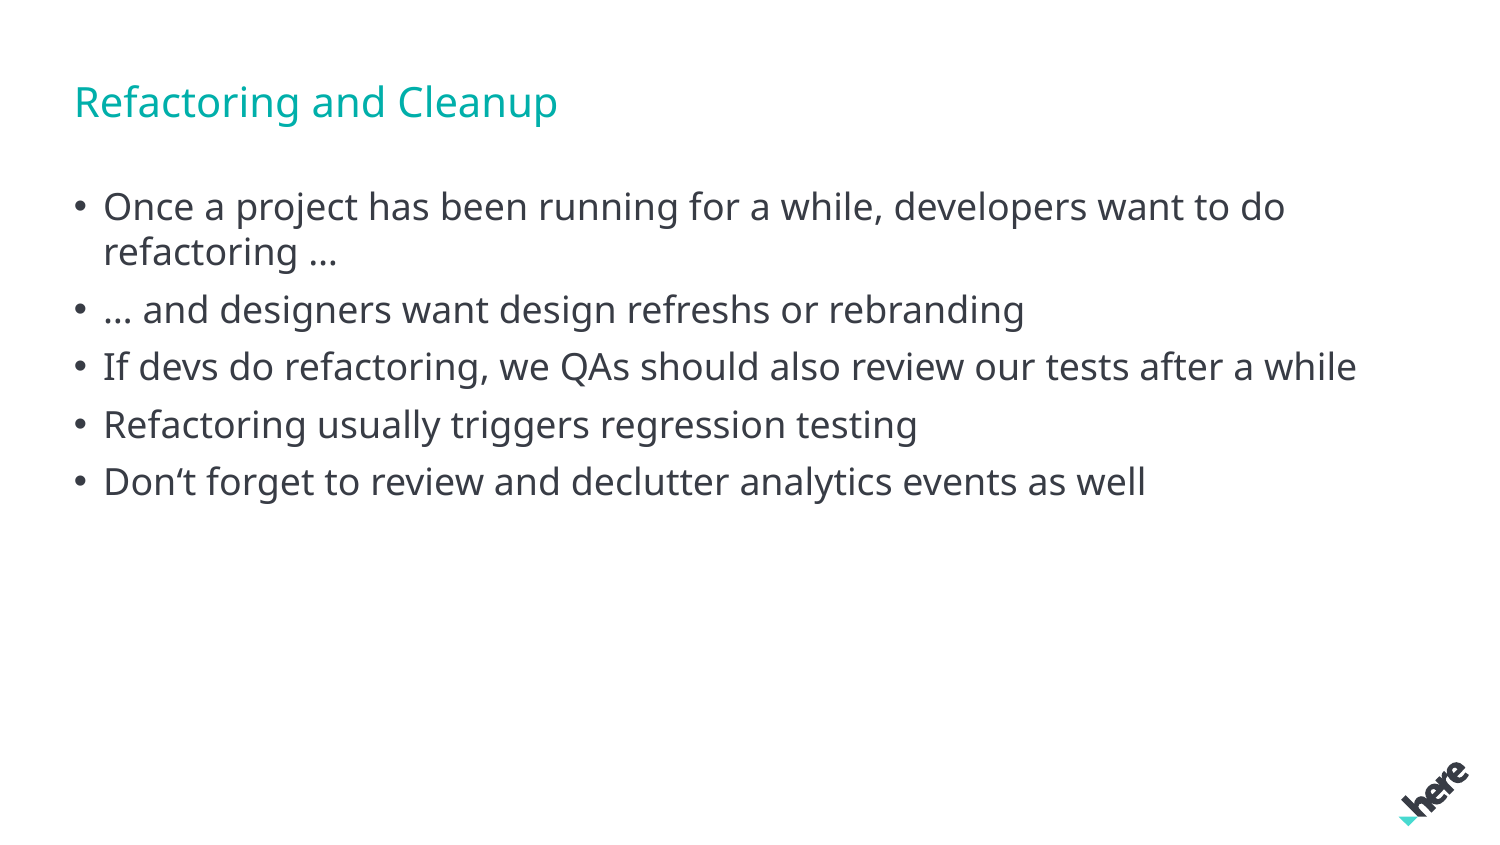

Refactoring and Cleanup
# Once a project has been running for a while, developers want to do refactoring …
… and designers want design refreshs or rebranding
If devs do refactoring, we QAs should also review our tests after a while
Refactoring usually triggers regression testing
Don‘t forget to review and declutter analytics events as well